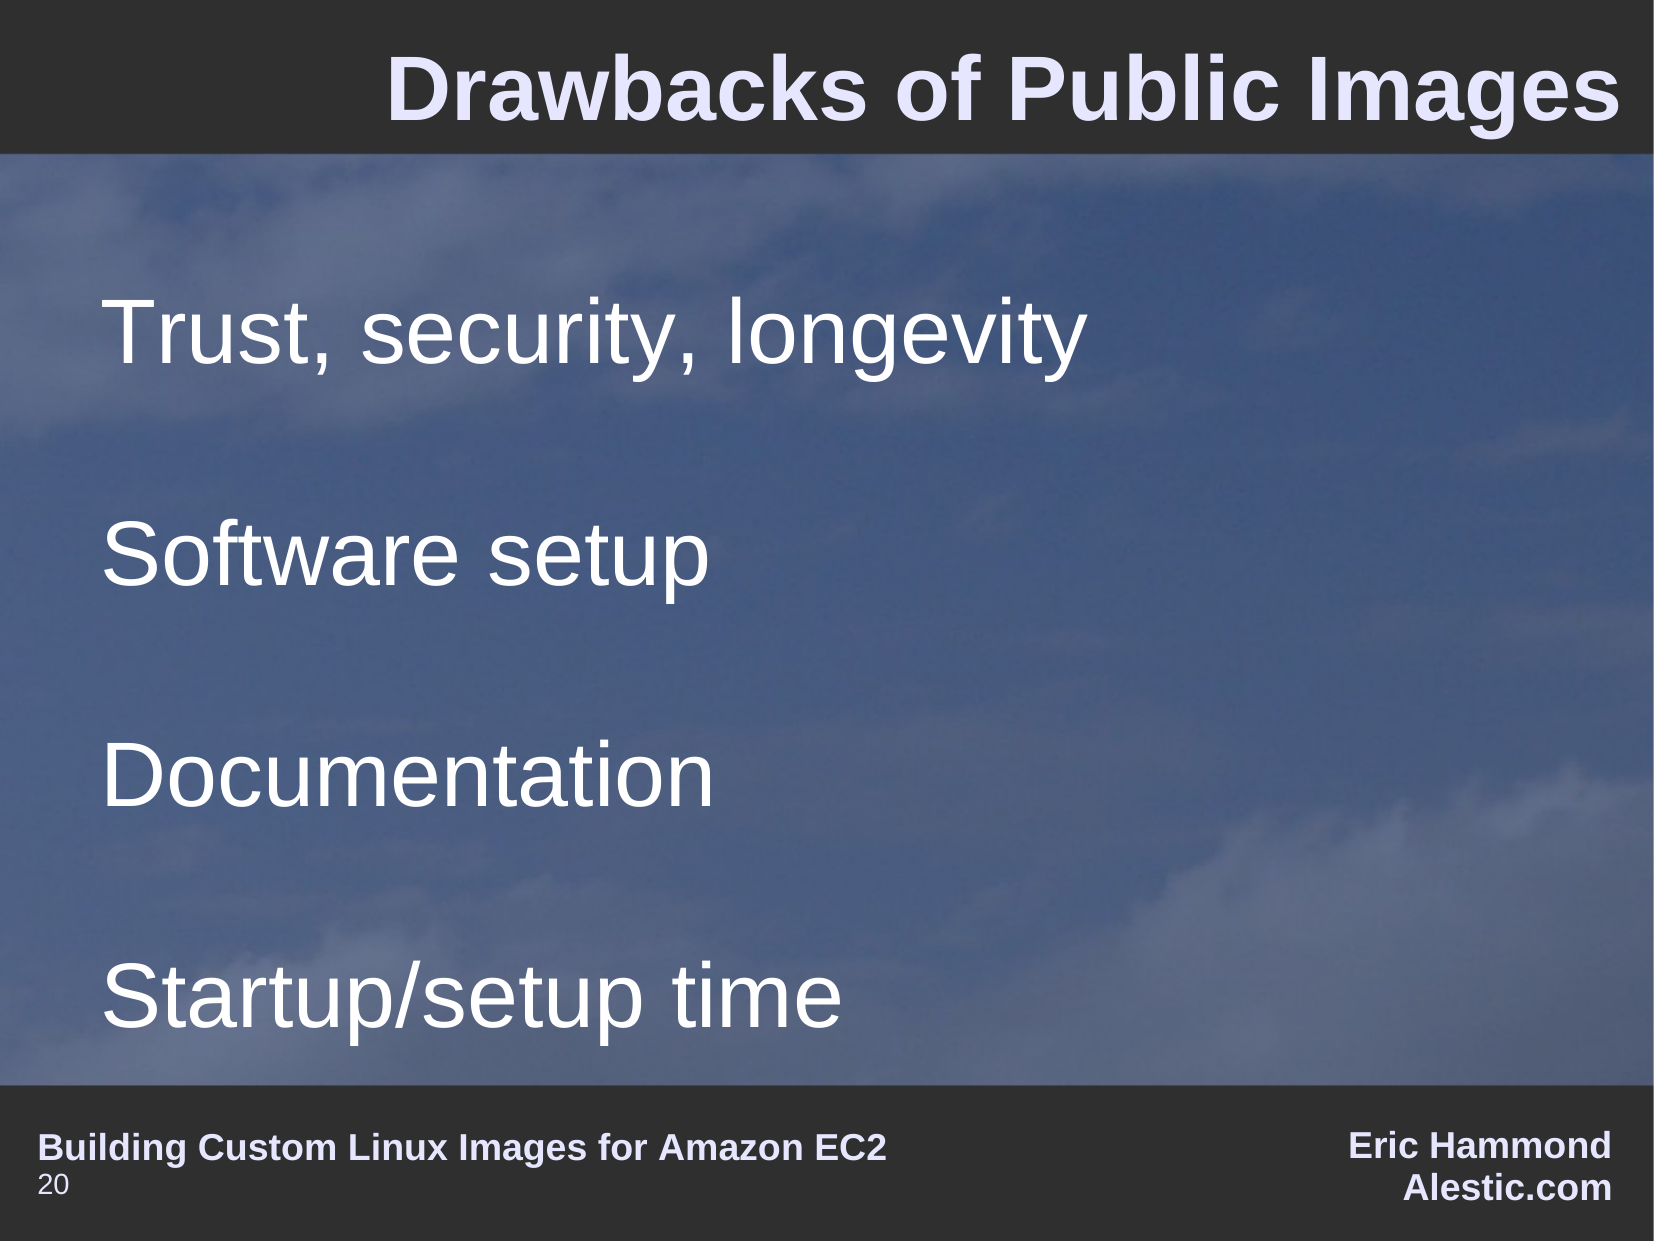

# Drawbacks of Public Images
Trust, security, longevity
Software setup
Documentation
Startup/setup time
20
Eric Hammond
Alestic.com